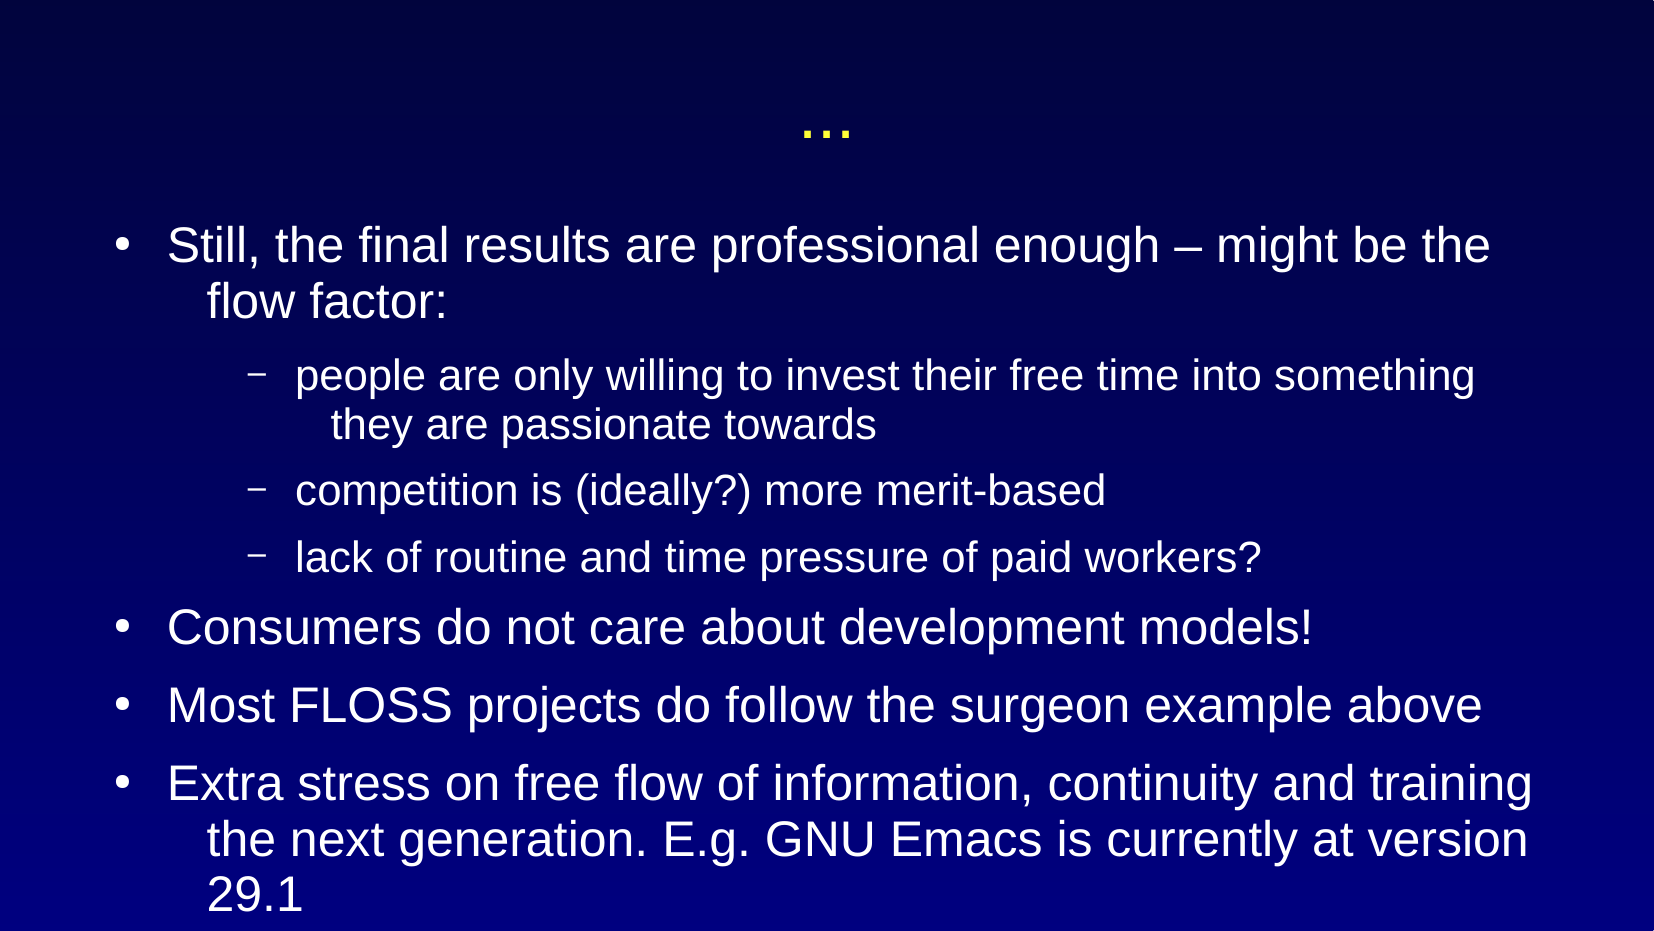

# ...
Still, the final results are professional enough – might be the flow factor:
people are only willing to invest their free time into something they are passionate towards
competition is (ideally?) more merit-based
lack of routine and time pressure of paid workers?
Consumers do not care about development models!
Most FLOSS projects do follow the surgeon example above
Extra stress on free flow of information, continuity and training the next generation. E.g. GNU Emacs is currently at version 29.1